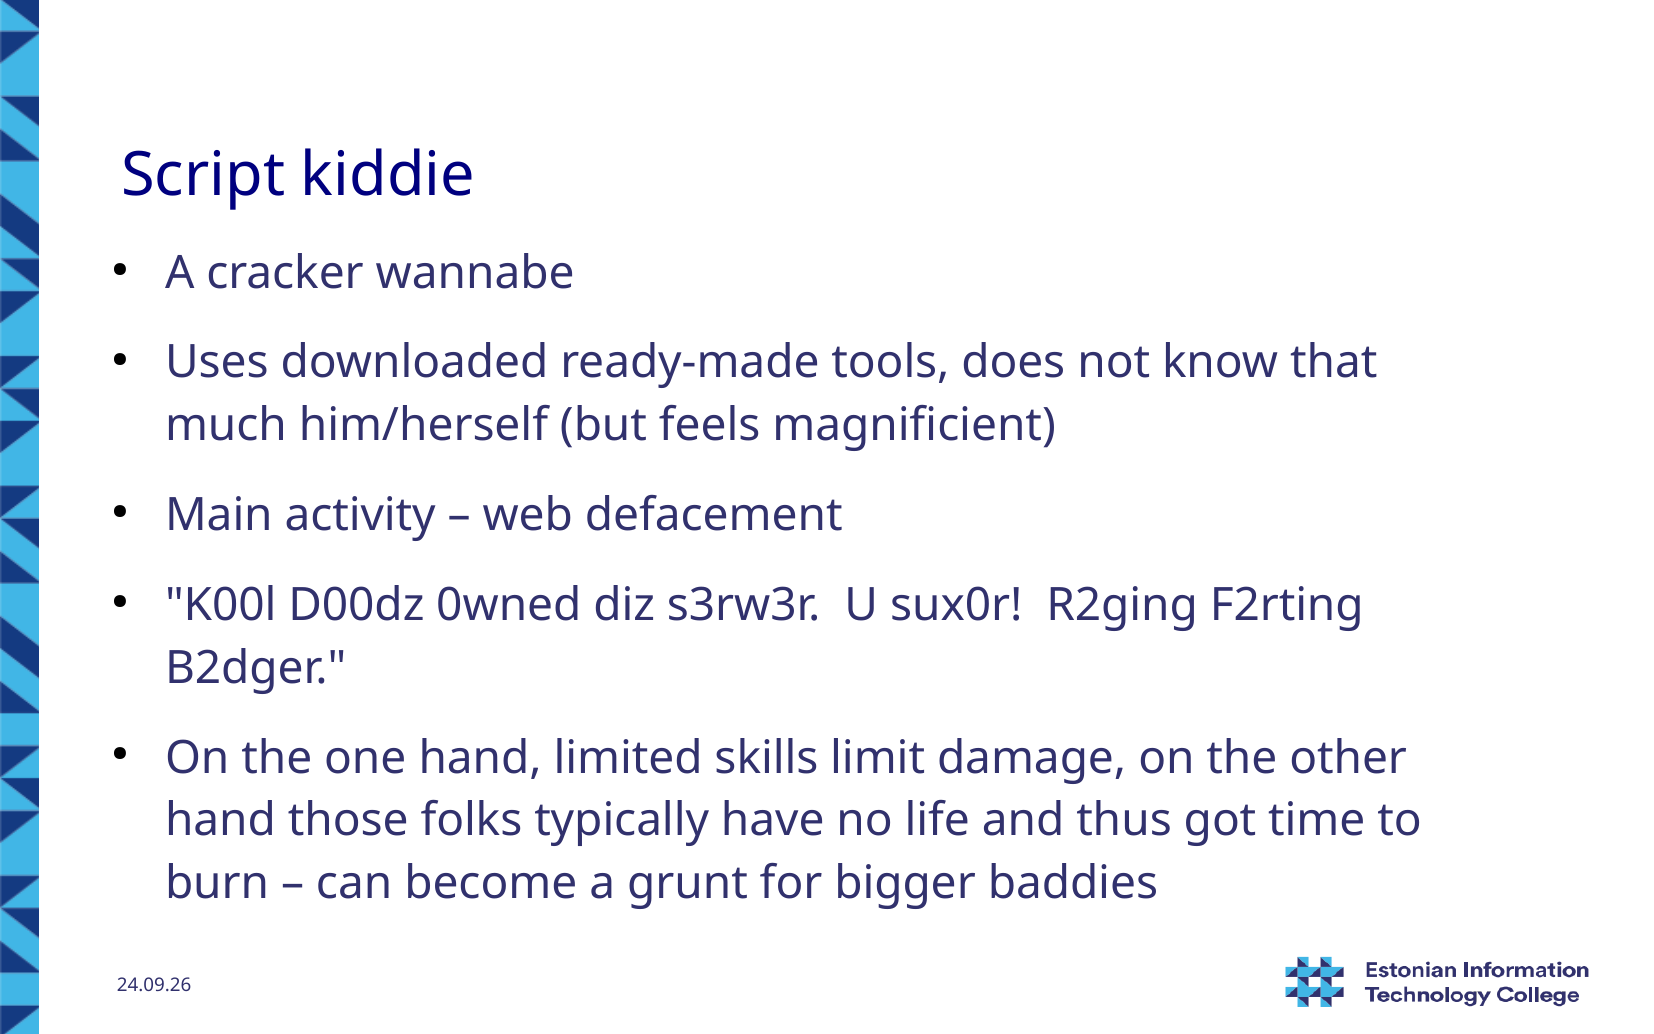

# Script kiddie
A cracker wannabe
Uses downloaded ready-made tools, does not know that much him/herself (but feels magnificient)
Main activity – web defacement
"K00l D00dz 0wned diz s3rw3r. U sux0r! R2ging F2rting B2dger."
On the one hand, limited skills limit damage, on the other hand those folks typically have no life and thus got time to burn – can become a grunt for bigger baddies